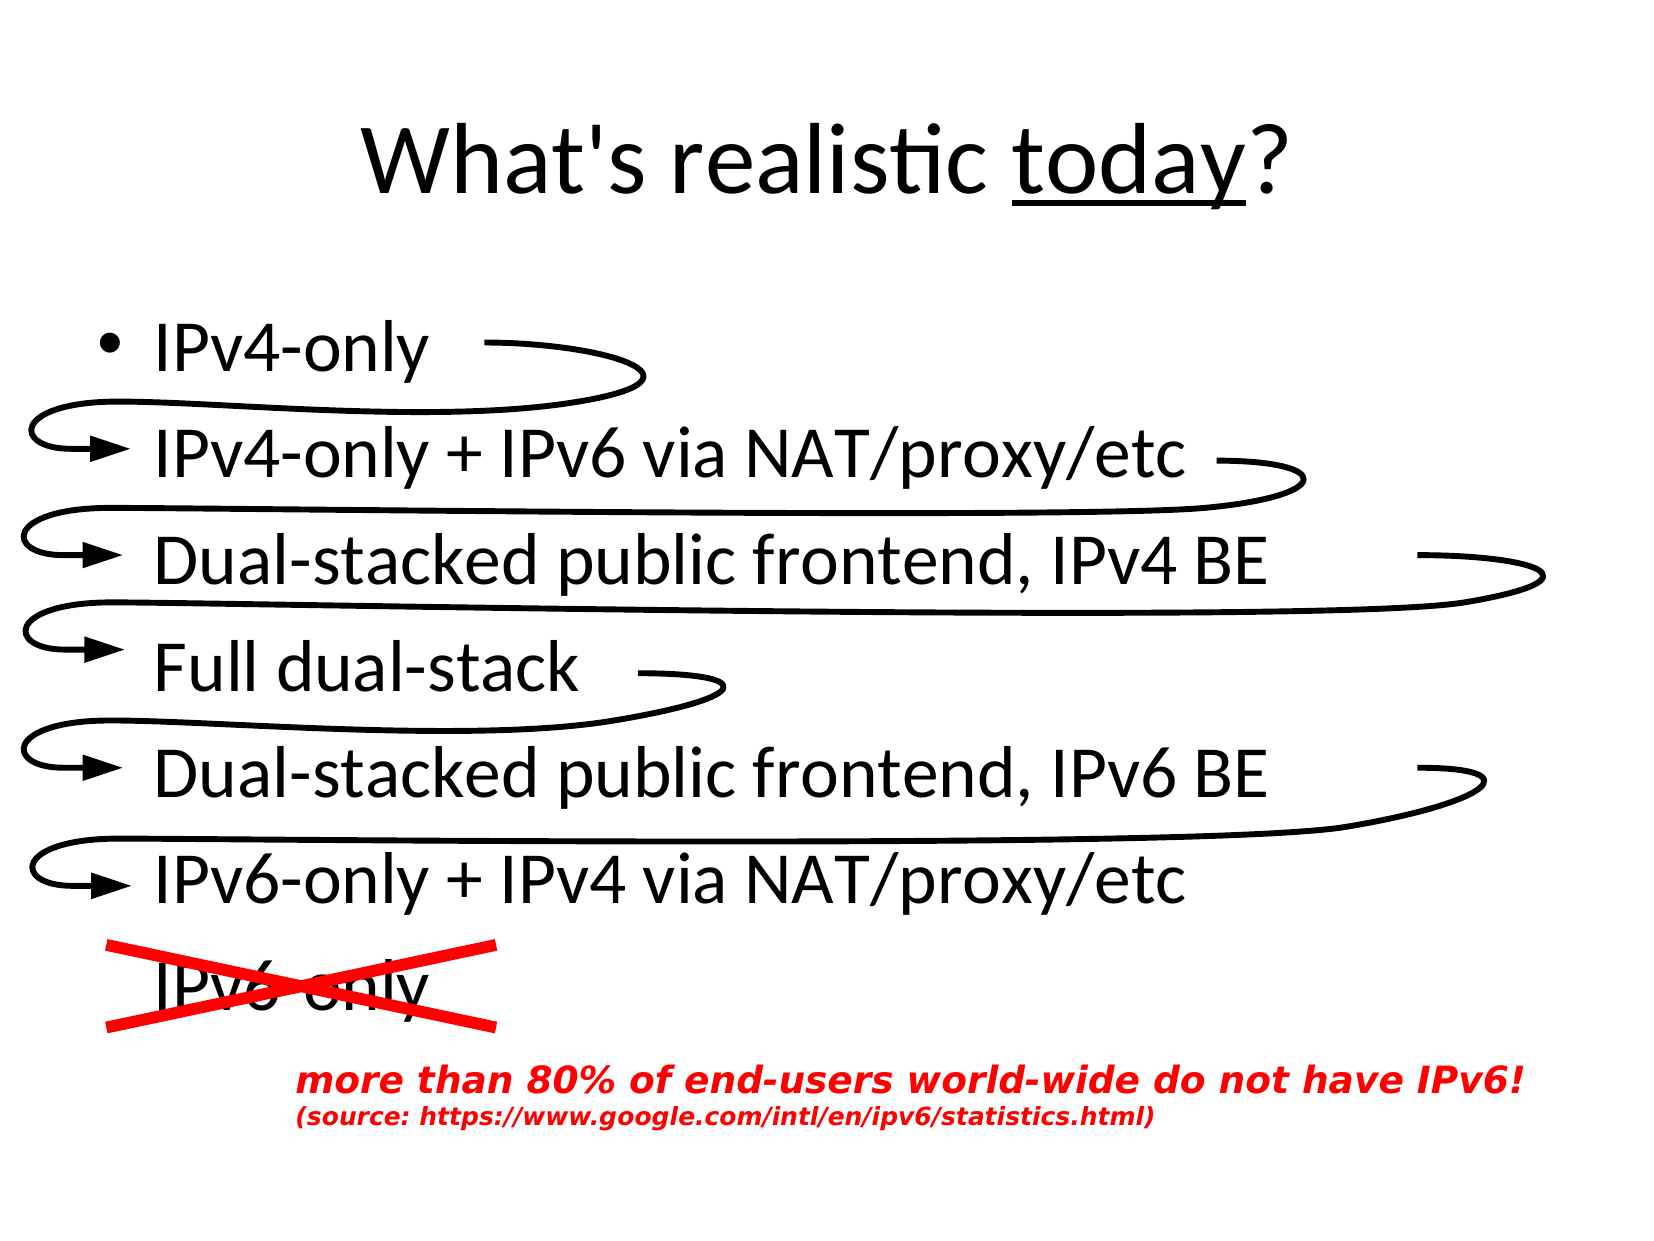

# What's realistic today?
IPv4-only
IPv4-only + IPv6 via NAT/proxy/etc
Dual-stacked public frontend, IPv4 BE
Full dual-stack
Dual-stacked public frontend, IPv6 BE
IPv6-only + IPv4 via NAT/proxy/etc
IPv6-only
more than 80% of end-users world-wide do not have IPv6!
(source: https://www.google.com/intl/en/ipv6/statistics.html)